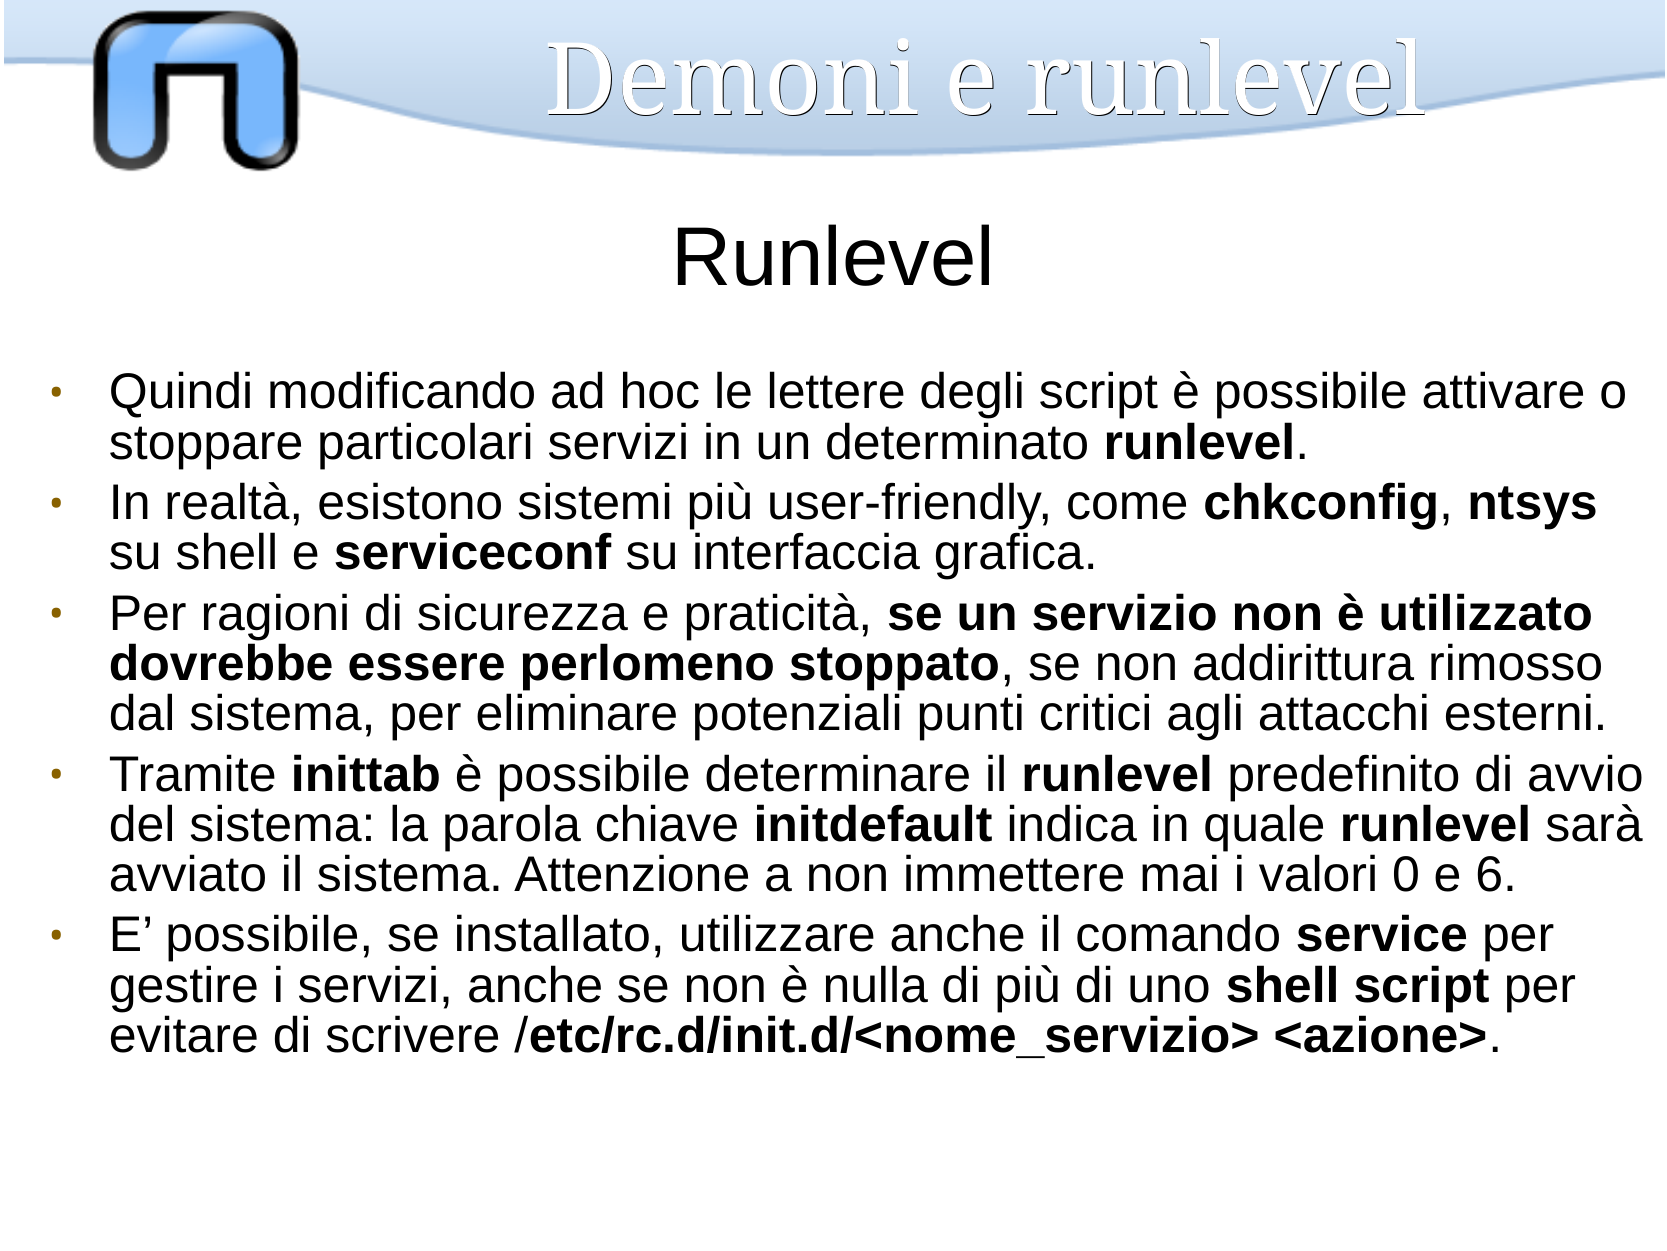

Demoni e runlevel
# Runlevel
Quindi modificando ad hoc le lettere degli script è possibile attivare o stoppare particolari servizi in un determinato runlevel.
In realtà, esistono sistemi più user-friendly, come chkconfig, ntsys su shell e serviceconf su interfaccia grafica.
Per ragioni di sicurezza e praticità, se un servizio non è utilizzato dovrebbe essere perlomeno stoppato, se non addirittura rimosso dal sistema, per eliminare potenziali punti critici agli attacchi esterni.
Tramite inittab è possibile determinare il runlevel predefinito di avvio del sistema: la parola chiave initdefault indica in quale runlevel sarà avviato il sistema. Attenzione a non immettere mai i valori 0 e 6.
E’ possibile, se installato, utilizzare anche il comando service per gestire i servizi, anche se non è nulla di più di uno shell script per evitare di scrivere /etc/rc.d/init.d/<nome_servizio> <azione>.